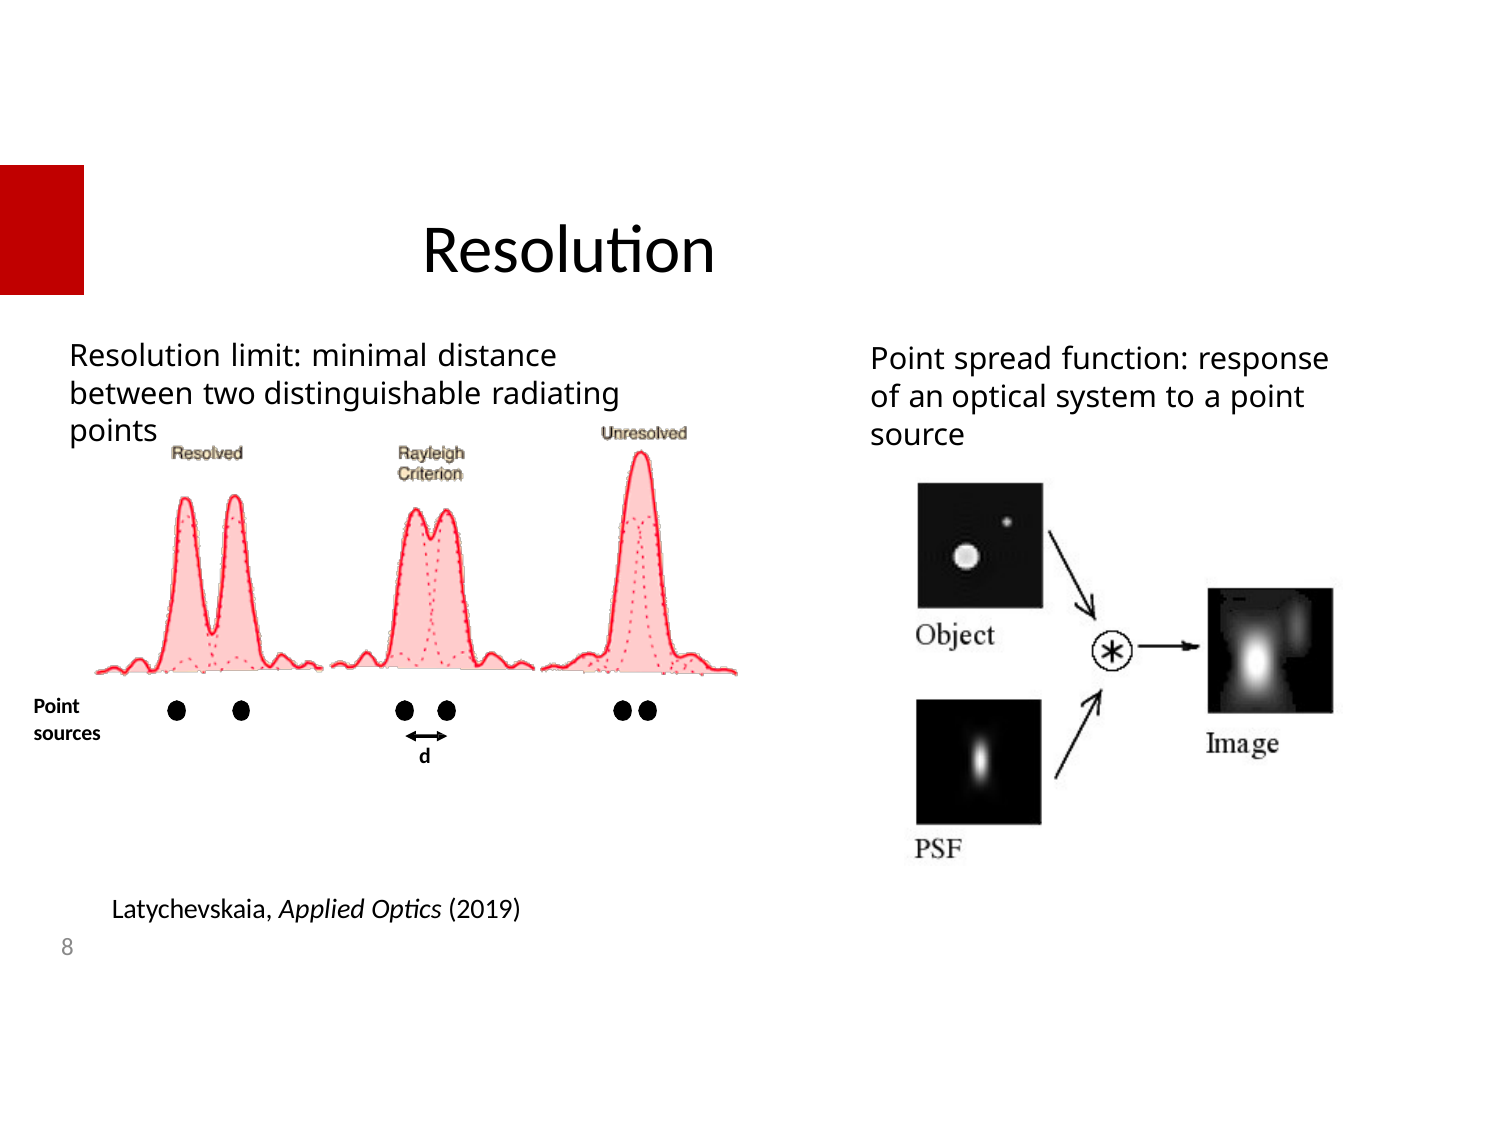

# Resolution
Resolution limit: minimal distance between two distinguishable radiating points
Point spread function: response of an optical system to a point source
Point sources
d
Latychevskaia, Applied Optics (2019)
1